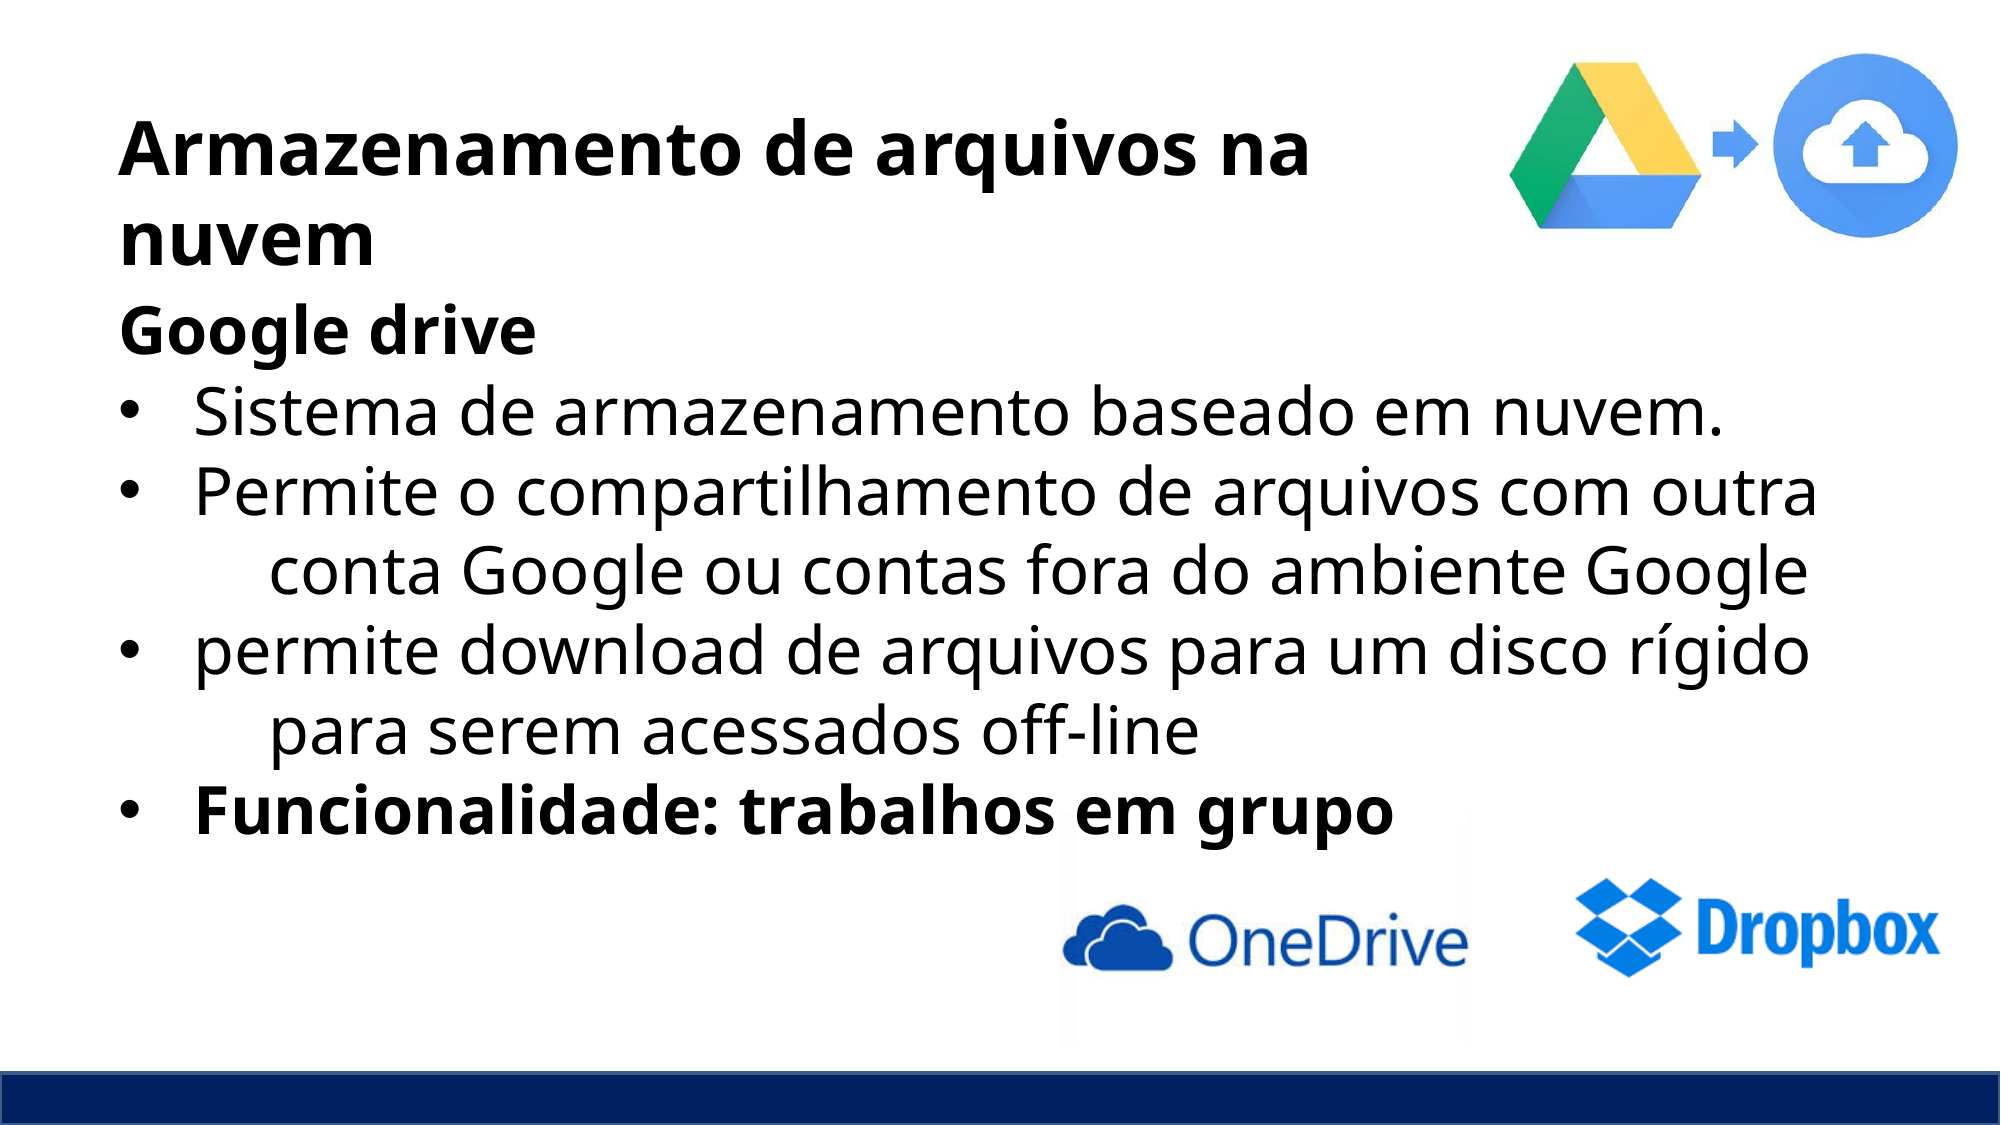

Armazenamento de arquivos na nuvem
Google drive
Sistema de armazenamento baseado em nuvem.
Permite o compartilhamento de arquivos com outra conta Google ou contas fora do ambiente Google
permite download de arquivos para um disco rígido para serem acessados off-line
Funcionalidade: trabalhos em grupo